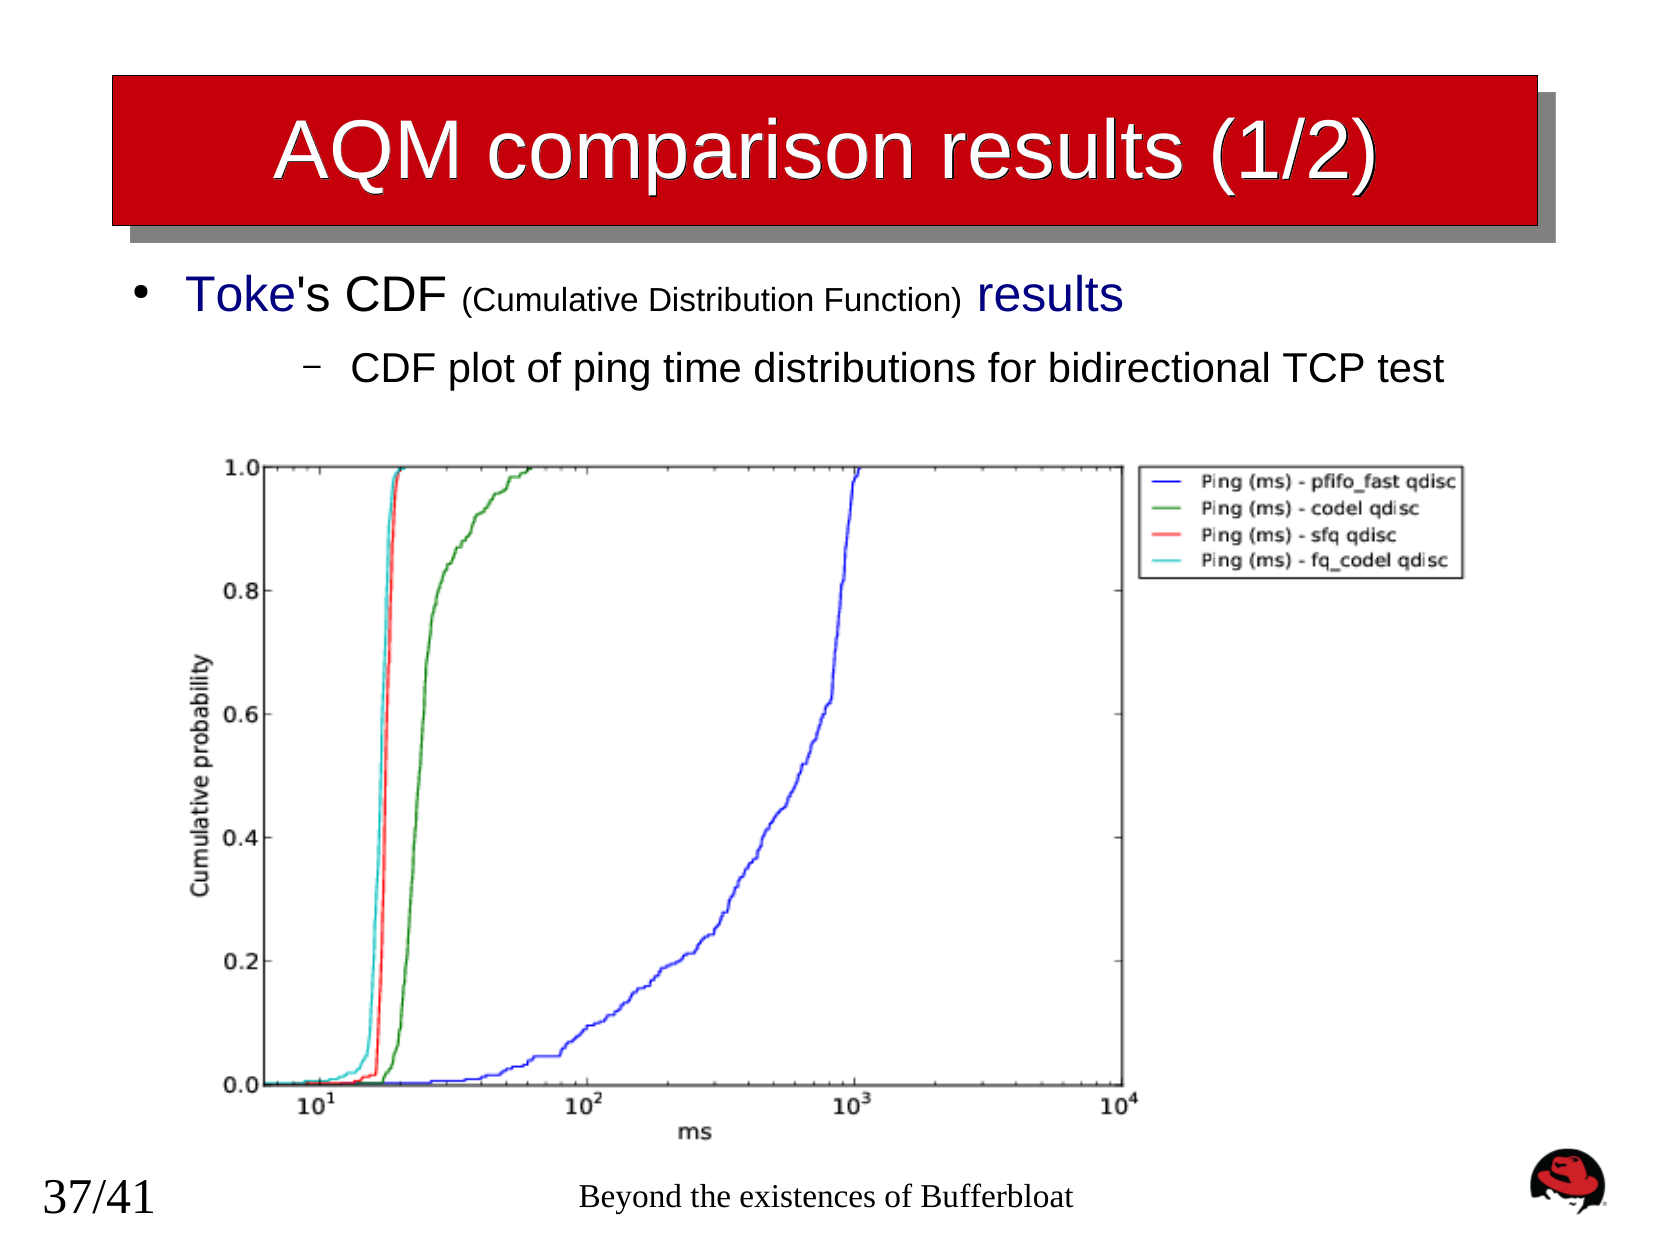

# AQM comparison results (1/2)
Toke's CDF (Cumulative Distribution Function) results
CDF plot of ping time distributions for bidirectional TCP test